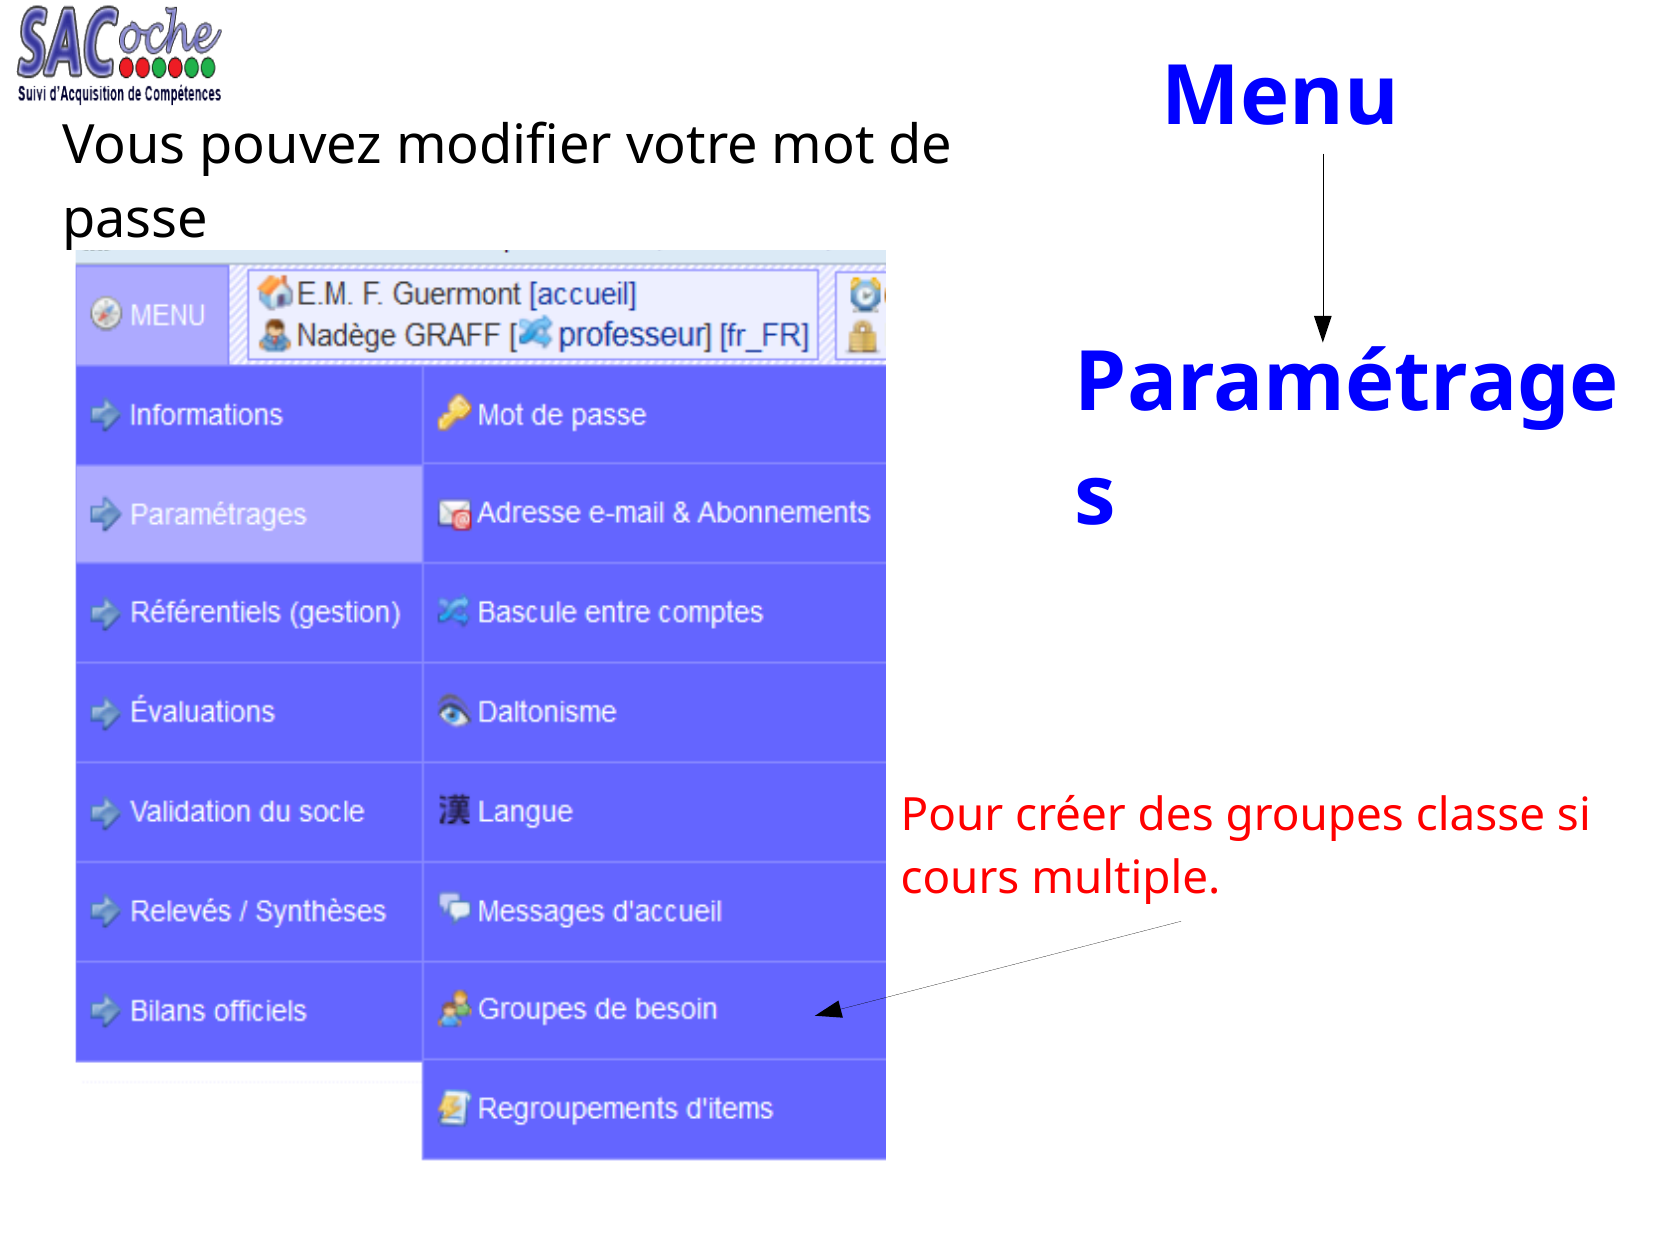

Menu
Paramétrages
Vous pouvez modifier votre mot de passe
Pour créer des groupes classe si
cours multiple.